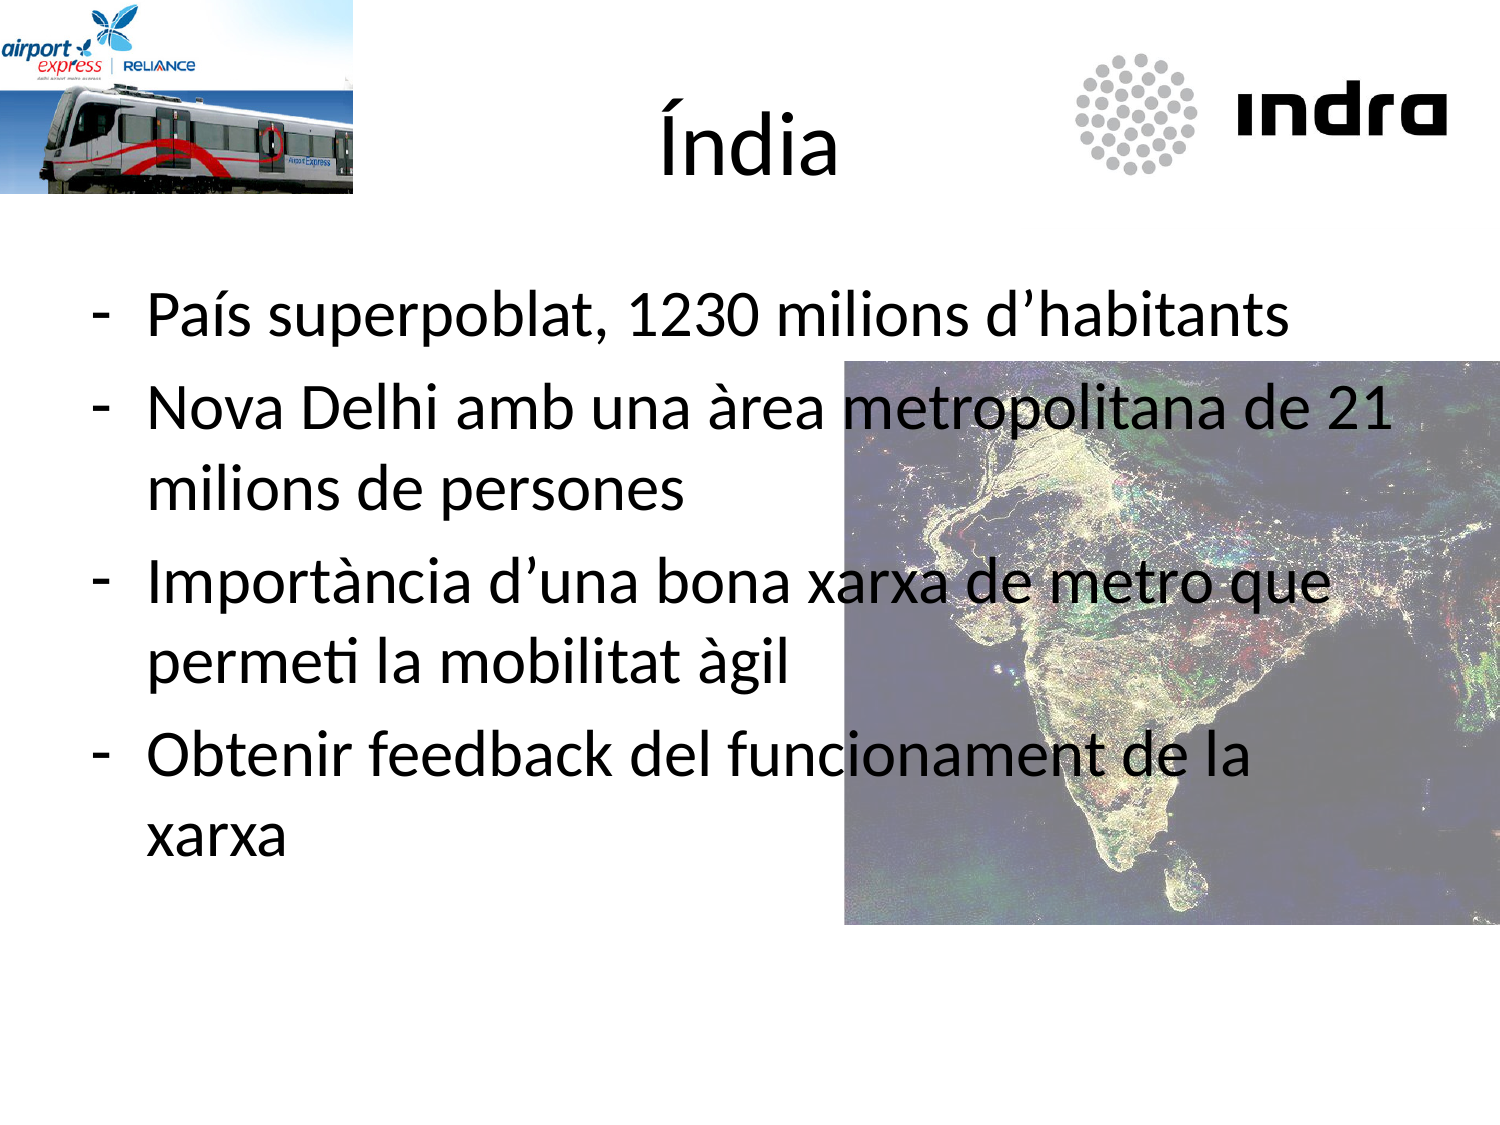

# Índia
País superpoblat, 1230 milions d’habitants
Nova Delhi amb una àrea metropolitana de 21 milions de persones
Importància d’una bona xarxa de metro que permeti la mobilitat àgil
Obtenir feedback del funcionament de la xarxa